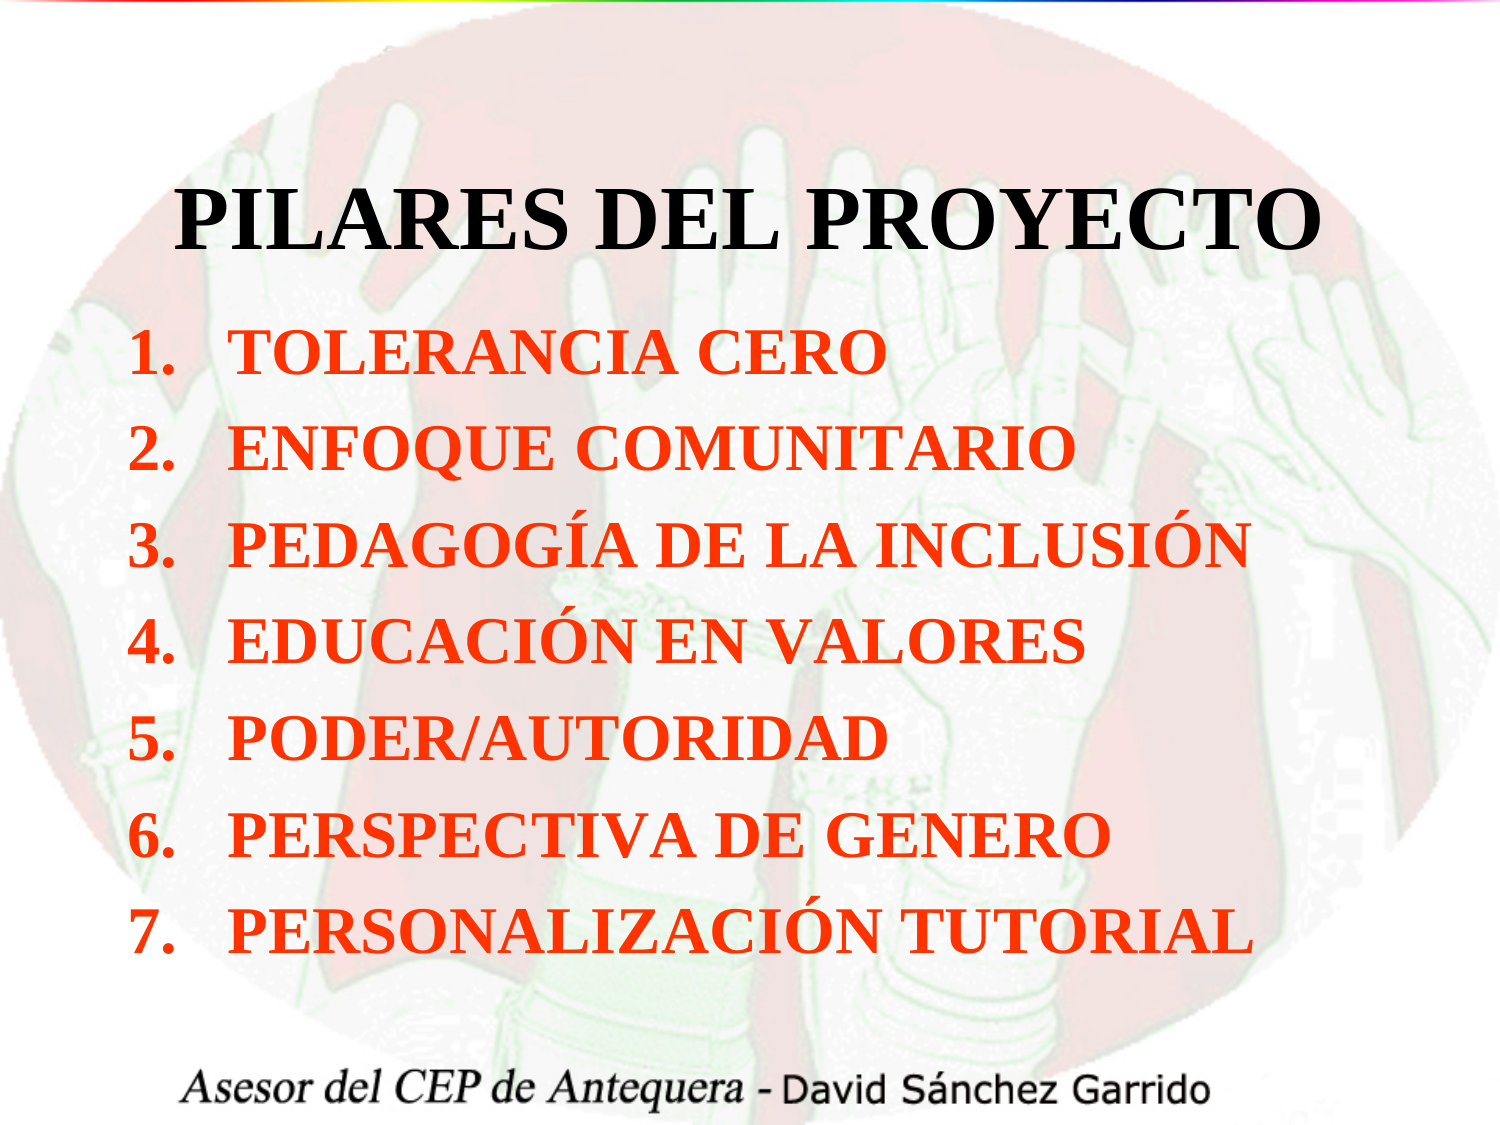

# PILARES DEL PROYECTO
TOLERANCIA CERO
ENFOQUE COMUNITARIO
PEDAGOGÍA DE LA INCLUSIÓN
EDUCACIÓN EN VALORES
PODER/AUTORIDAD
PERSPECTIVA DE GENERO
PERSONALIZACIÓN TUTORIAL